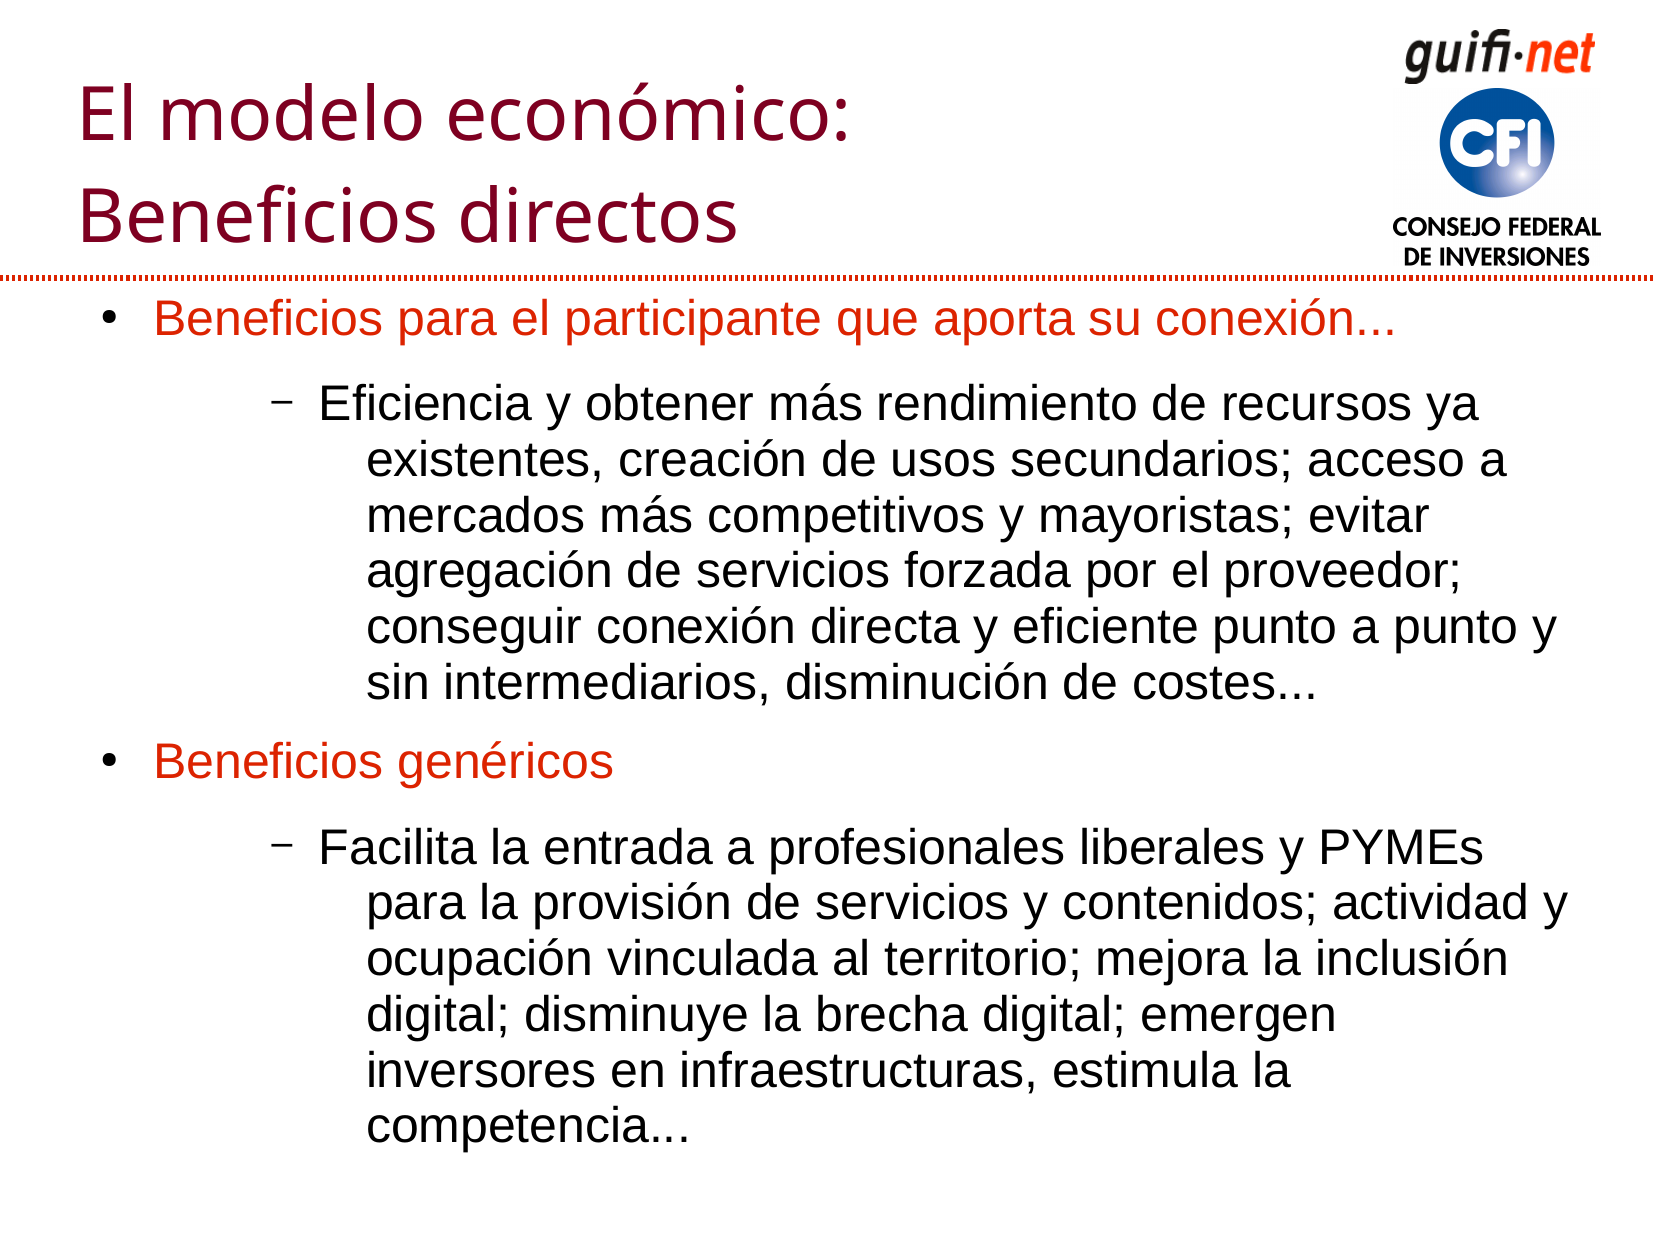

# El modelo económico: Beneficios directos
Beneficios para el participante que aporta su conexión...
Eficiencia y obtener más rendimiento de recursos ya existentes, creación de usos secundarios; acceso a mercados más competitivos y mayoristas; evitar agregación de servicios forzada por el proveedor; conseguir conexión directa y eficiente punto a punto y sin intermediarios, disminución de costes...
Beneficios genéricos
Facilita la entrada a profesionales liberales y PYMEs para la provisión de servicios y contenidos; actividad y ocupación vinculada al territorio; mejora la inclusión digital; disminuye la brecha digital; emergen inversores en infraestructuras, estimula la competencia...